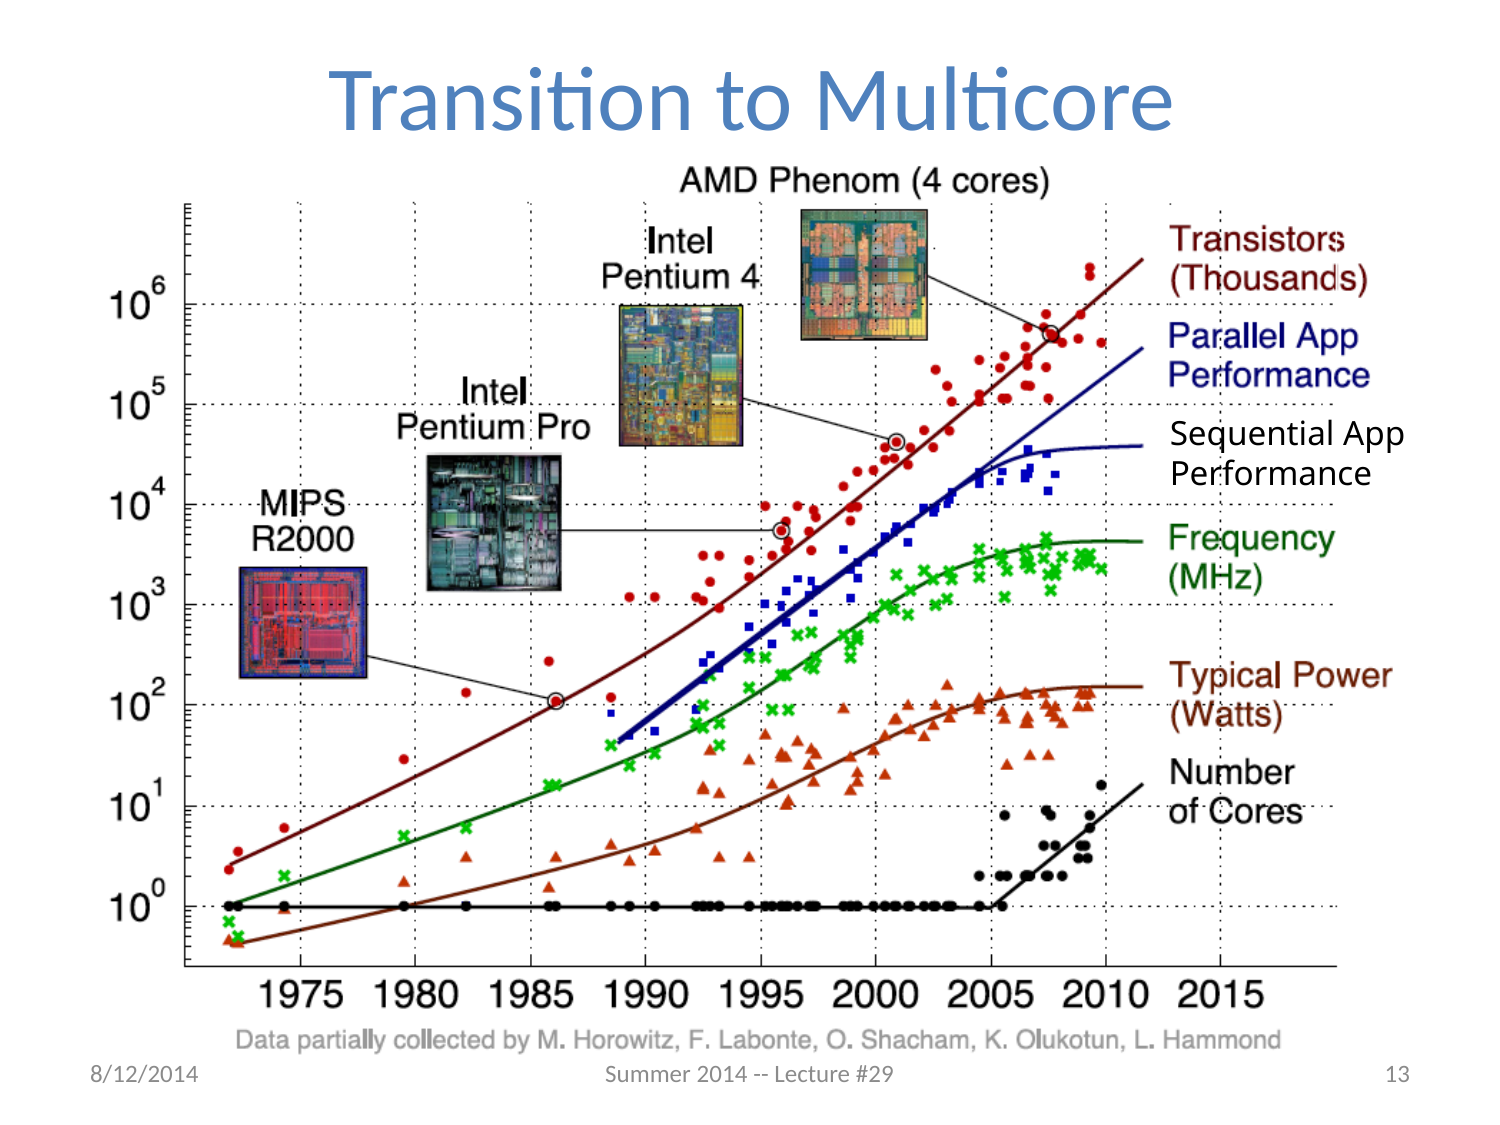

# Transition to Multicore
Sequential App Performance
8/12/2014
Summer 2014 -- Lecture #29